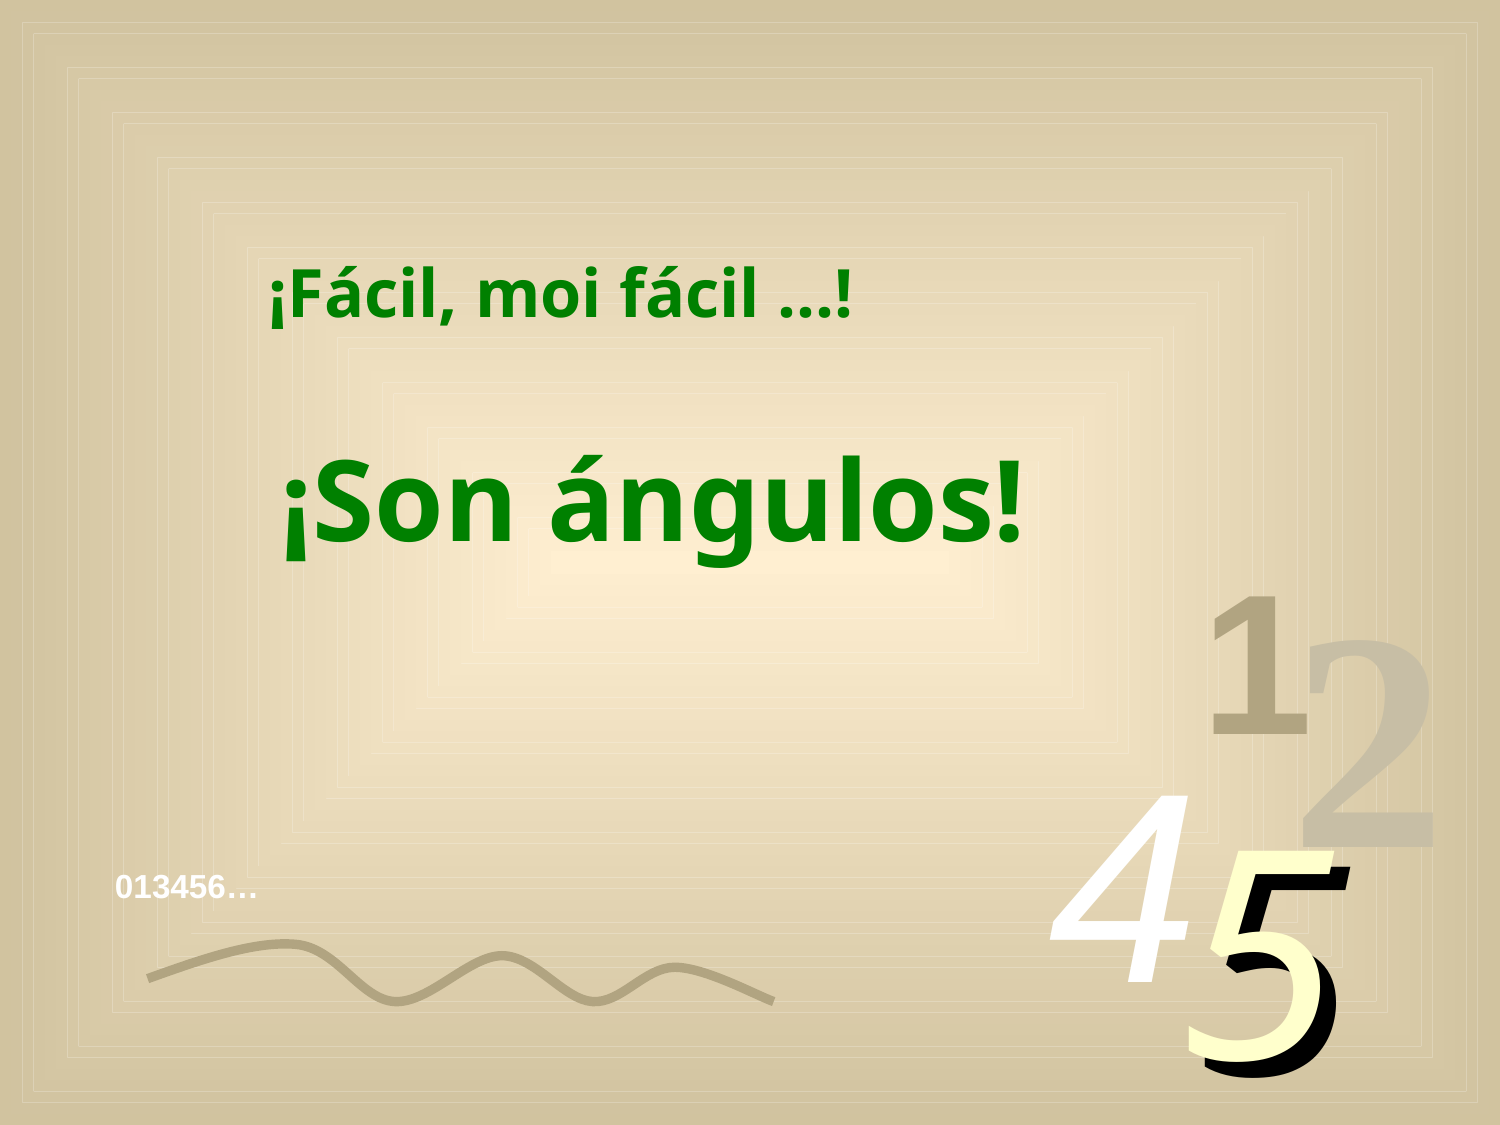

¡Fácil, moi fácil …!
¡Son ángulos!
1
2
4
5
013456…